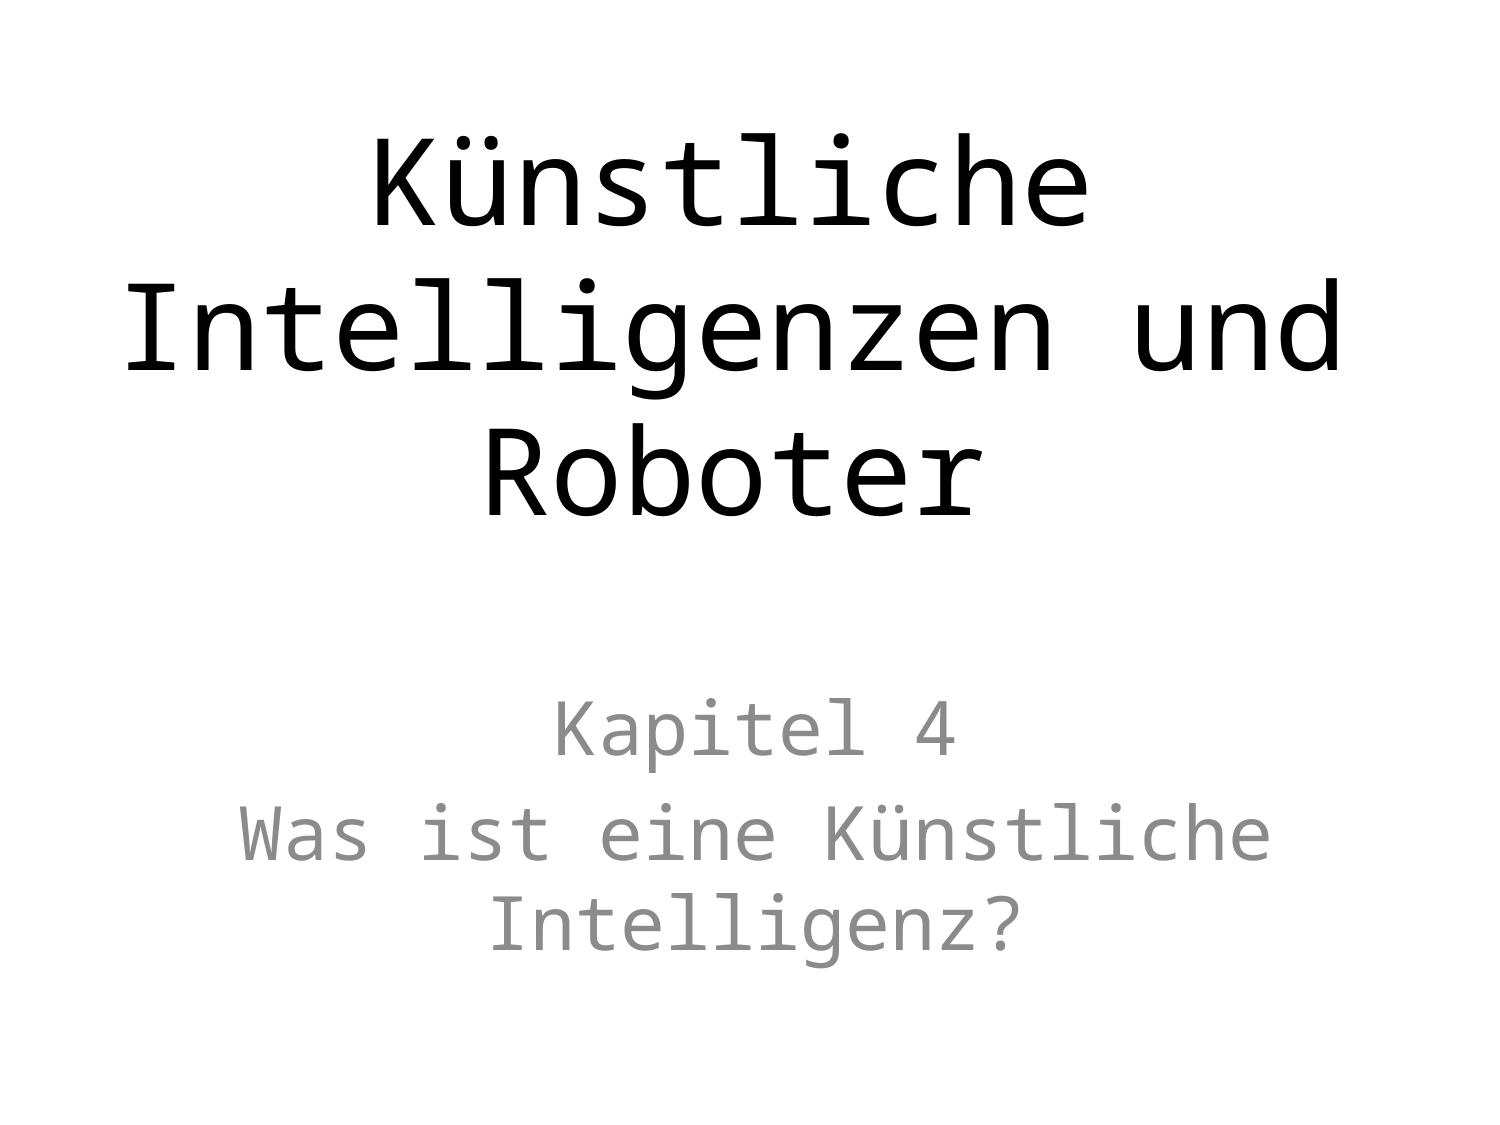

# Künstliche Intelligenzen und Roboter
Kapitel 4
Was ist eine Künstliche Intelligenz?